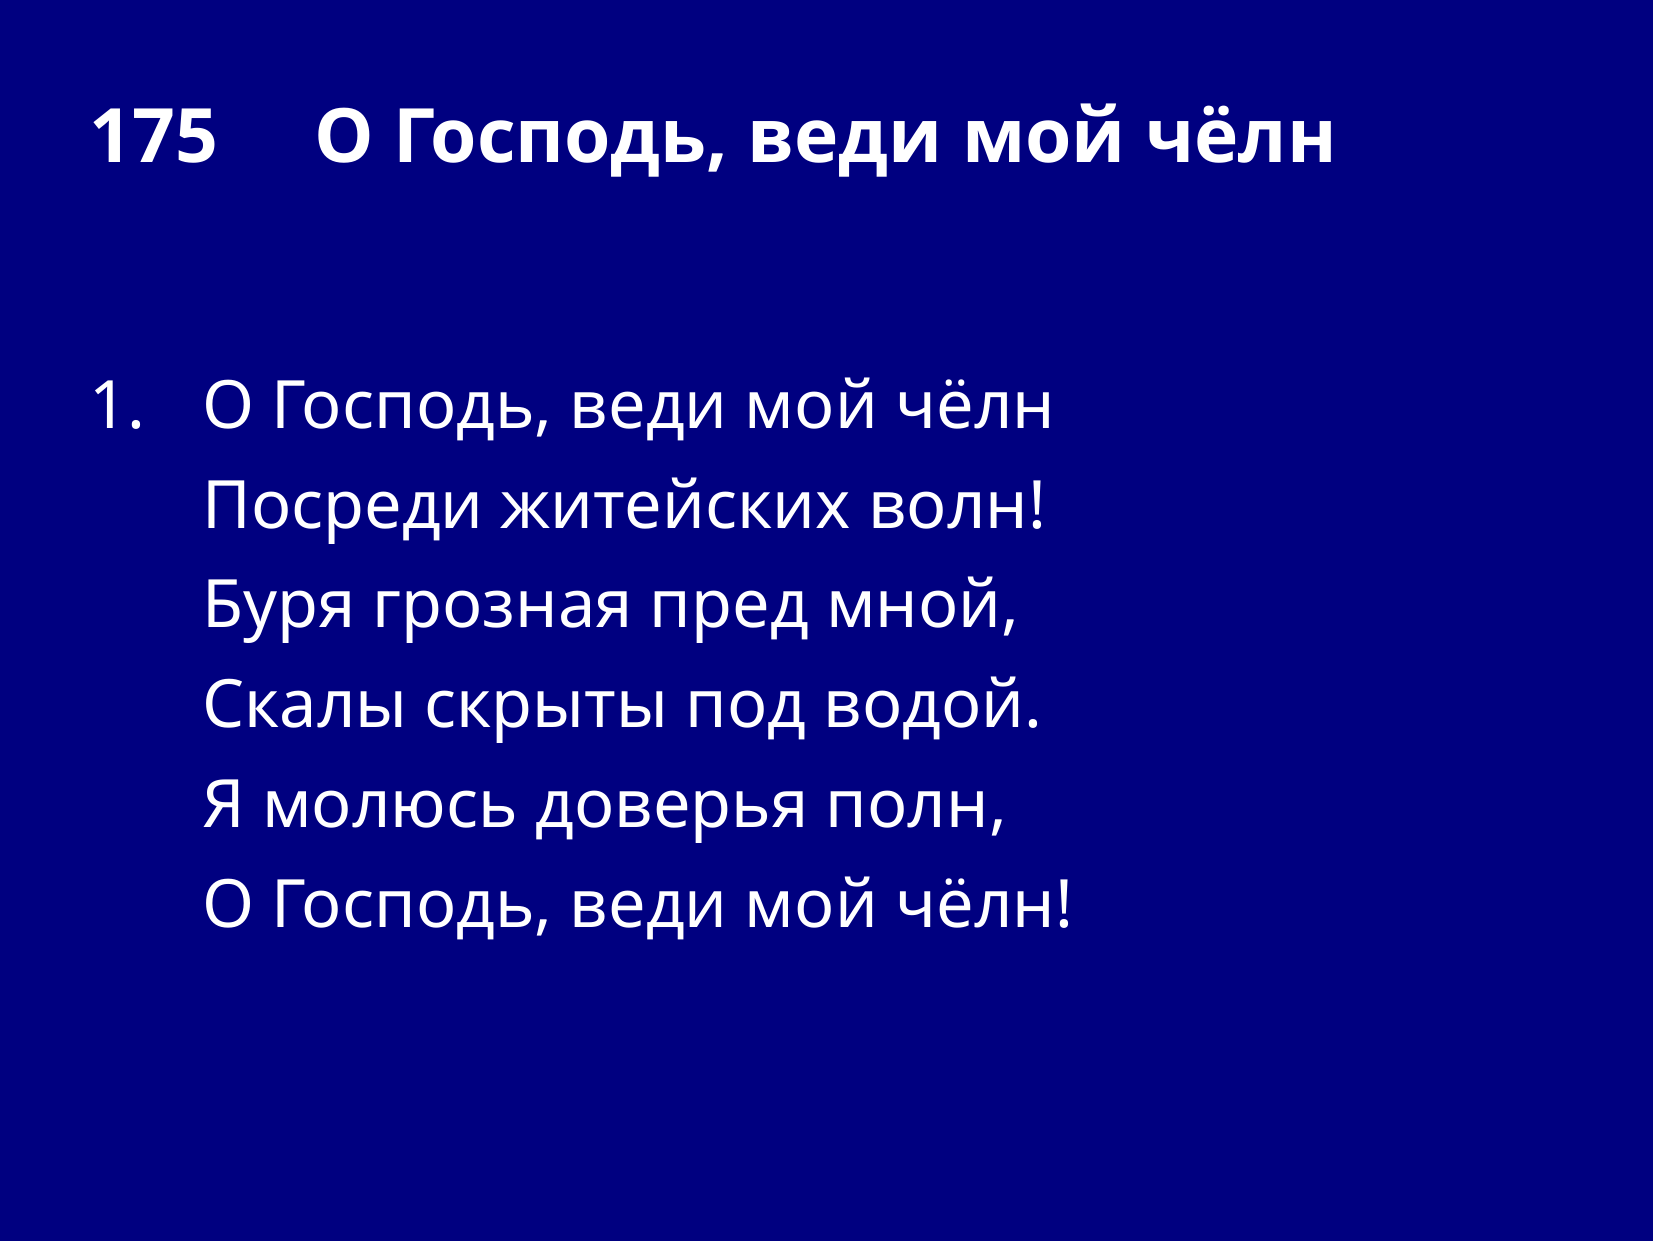

175	О Господь, веди мой чёлн
1.	О Господь, веди мой чёлн
	Посреди житейских волн!
	Буря грозная пред мной,
	Скалы скрыты под водой.
	Я молюсь доверья полн,
	О Господь, веди мой чёлн!